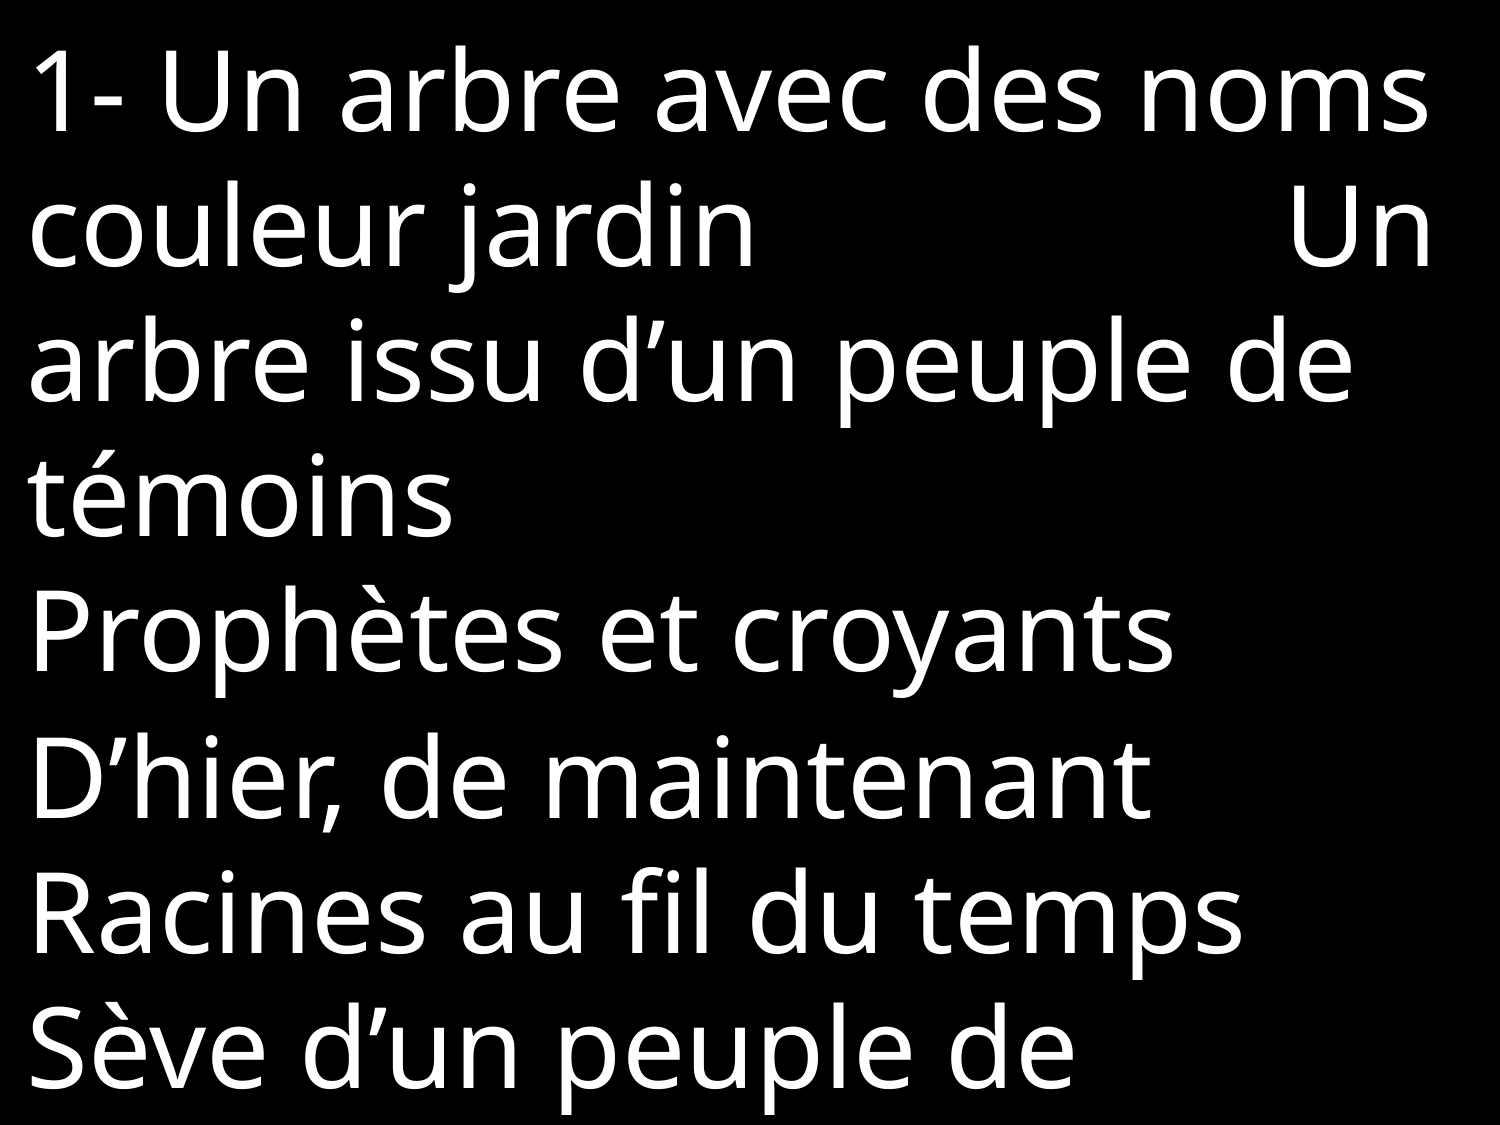

1- Un arbre avec des noms couleur jardin Un arbre issu d’un peuple de témoins Prophètes et croyants
D’hier, de maintenant
Racines au fil du temps
Sève d’un peuple de vivants
#